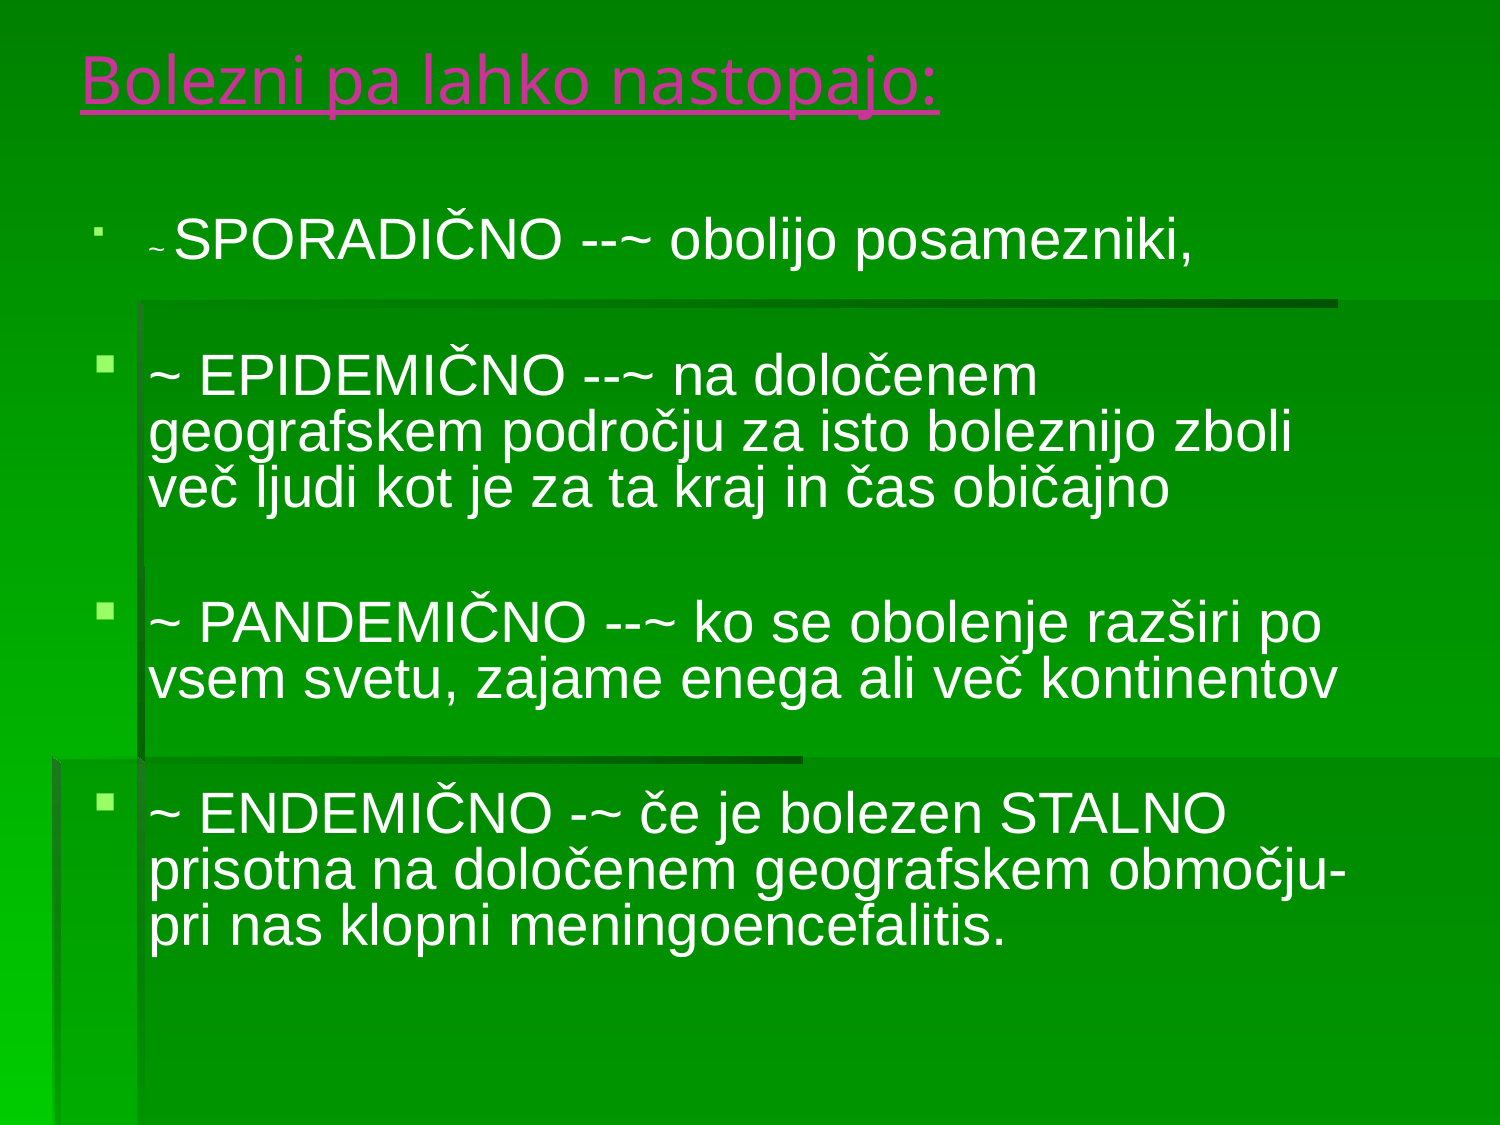

# Bolezni pa lahko nastopajo:
~ SPORADIČNO --~ obolijo posamezniki,
~ EPIDEMIČNO --~ na določenem geografskem področju za isto boleznijo zboli več ljudi kot je za ta kraj in čas običajno
~ PANDEMIČNO --~ ko se obolenje razširi po vsem svetu, zajame enega ali več kontinentov
~ ENDEMIČNO -~ če je bolezen STALNO prisotna na določenem geografskem območju- pri nas klopni meningoencefalitis.